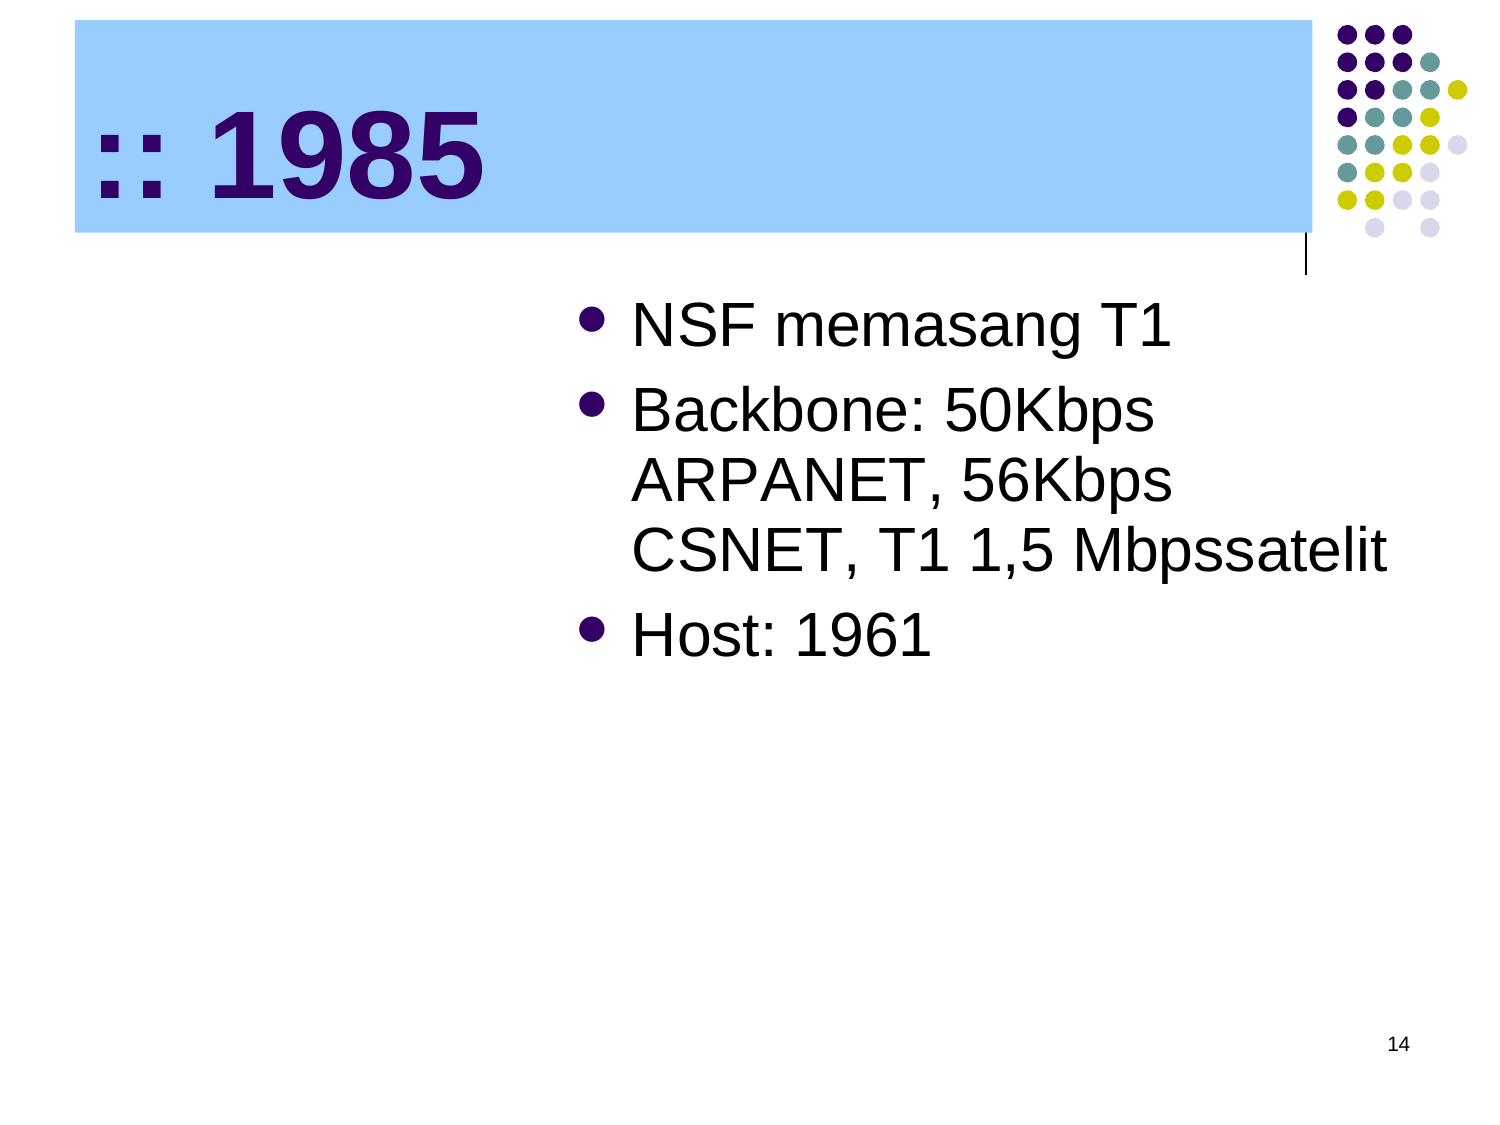

# :: 1985
NSF memasang T1
Backbone: 50Kbps ARPANET, 56Kbps CSNET, T1 1,5 Mbpssatelit
Host: 1961
14